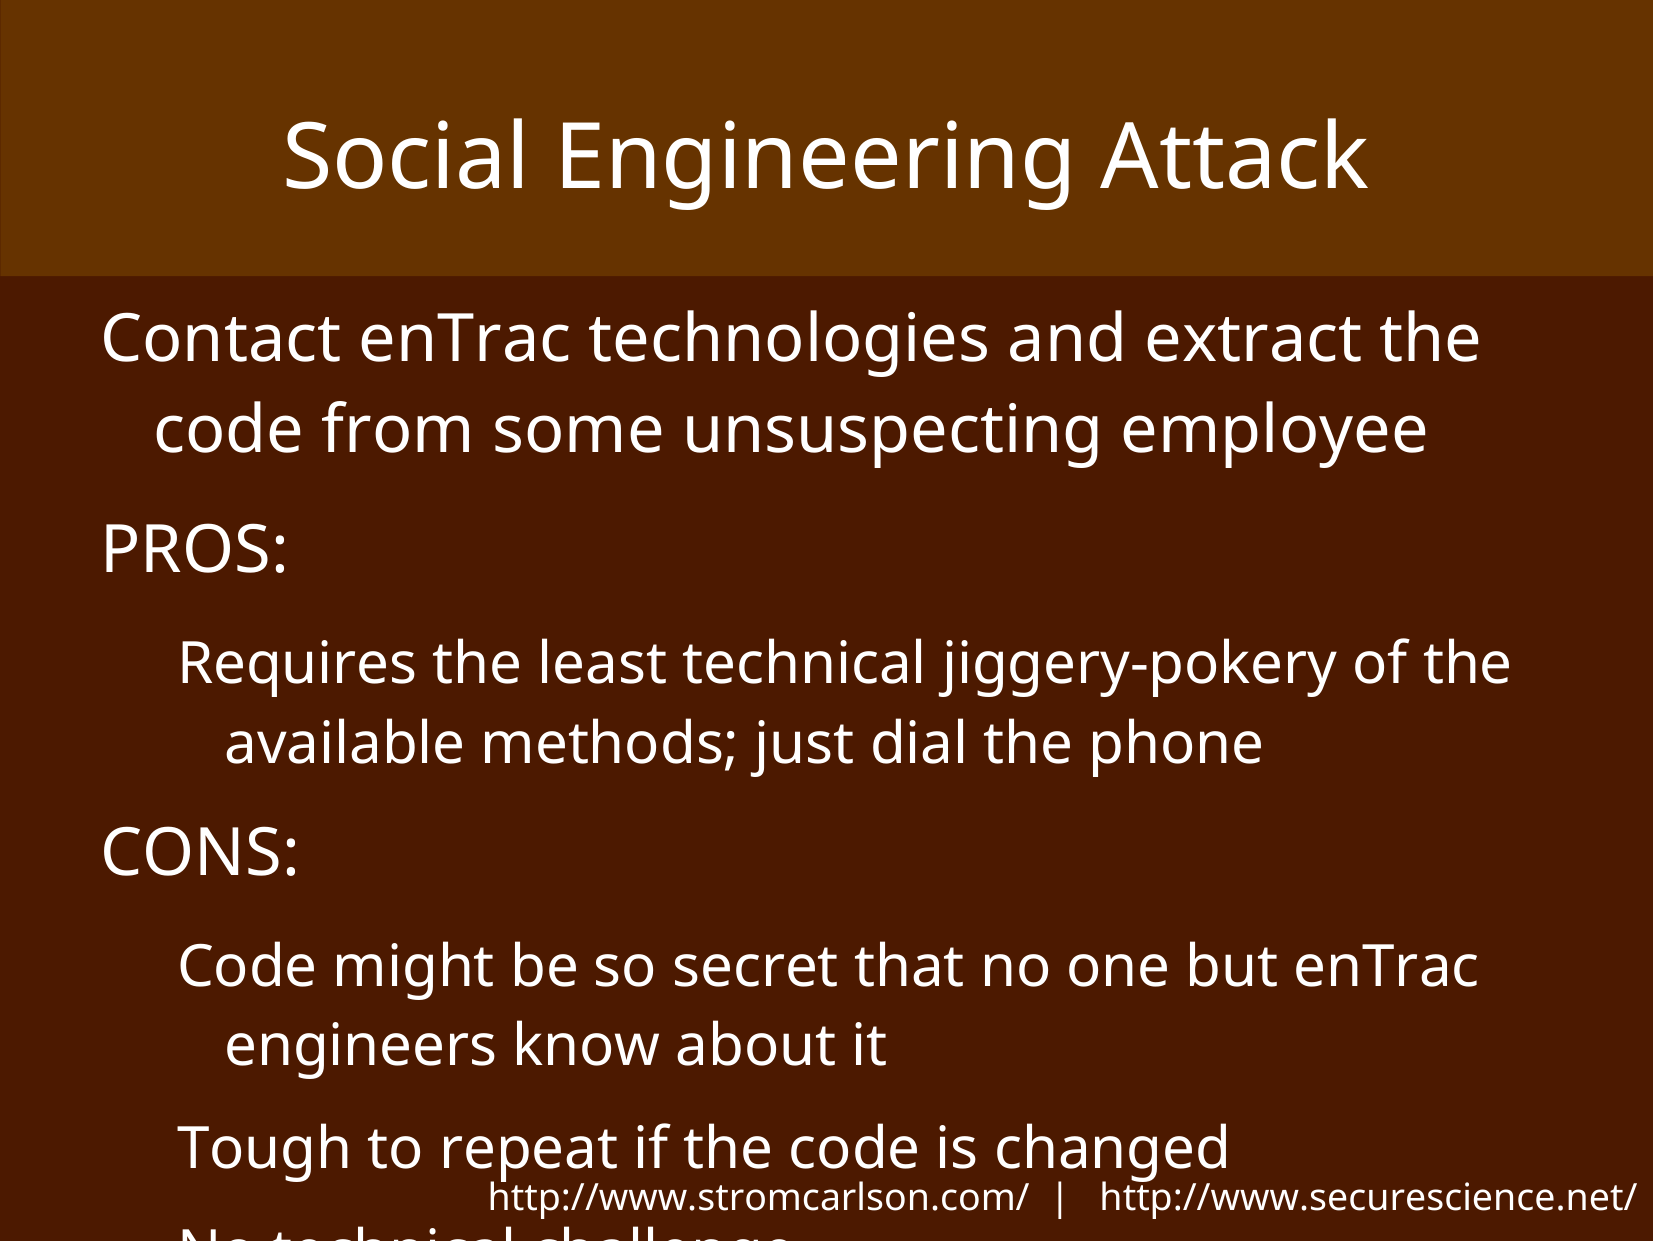

# Social Engineering Attack
Contact enTrac technologies and extract the code from some unsuspecting employee
PROS:
Requires the least technical jiggery-pokery of the available methods; just dial the phone
CONS:
Code might be so secret that no one but enTrac engineers know about it
Tough to repeat if the code is changed
No technical challenge